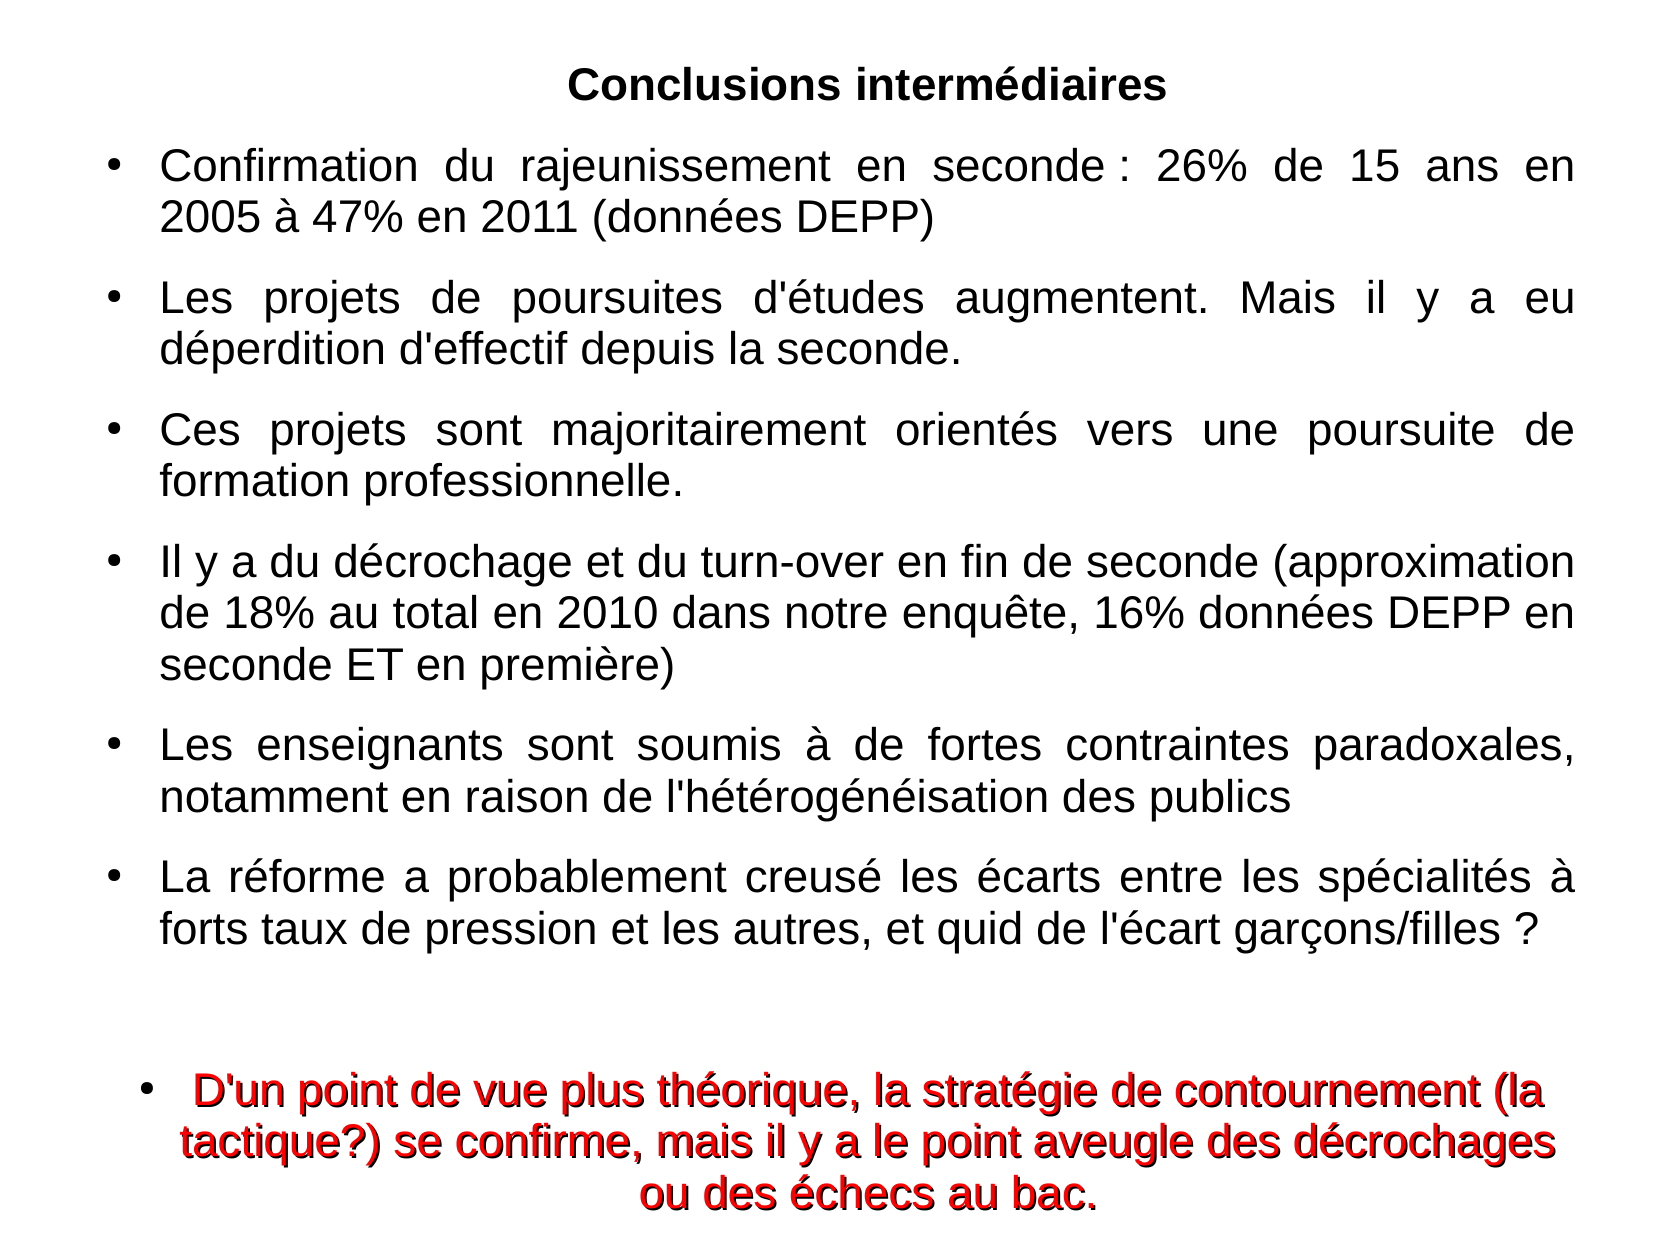

# Conclusions intermédiaires
Confirmation du rajeunissement en seconde : 26% de 15 ans en 2005 à 47% en 2011 (données DEPP)
Les projets de poursuites d'études augmentent. Mais il y a eu déperdition d'effectif depuis la seconde.
Ces projets sont majoritairement orientés vers une poursuite de formation professionnelle.
Il y a du décrochage et du turn-over en fin de seconde (approximation de 18% au total en 2010 dans notre enquête, 16% données DEPP en seconde ET en première)
Les enseignants sont soumis à de fortes contraintes paradoxales, notamment en raison de l'hétérogénéisation des publics
La réforme a probablement creusé les écarts entre les spécialités à forts taux de pression et les autres, et quid de l'écart garçons/filles ?
D'un point de vue plus théorique, la stratégie de contournement (la tactique?) se confirme, mais il y a le point aveugle des décrochages ou des échecs au bac.